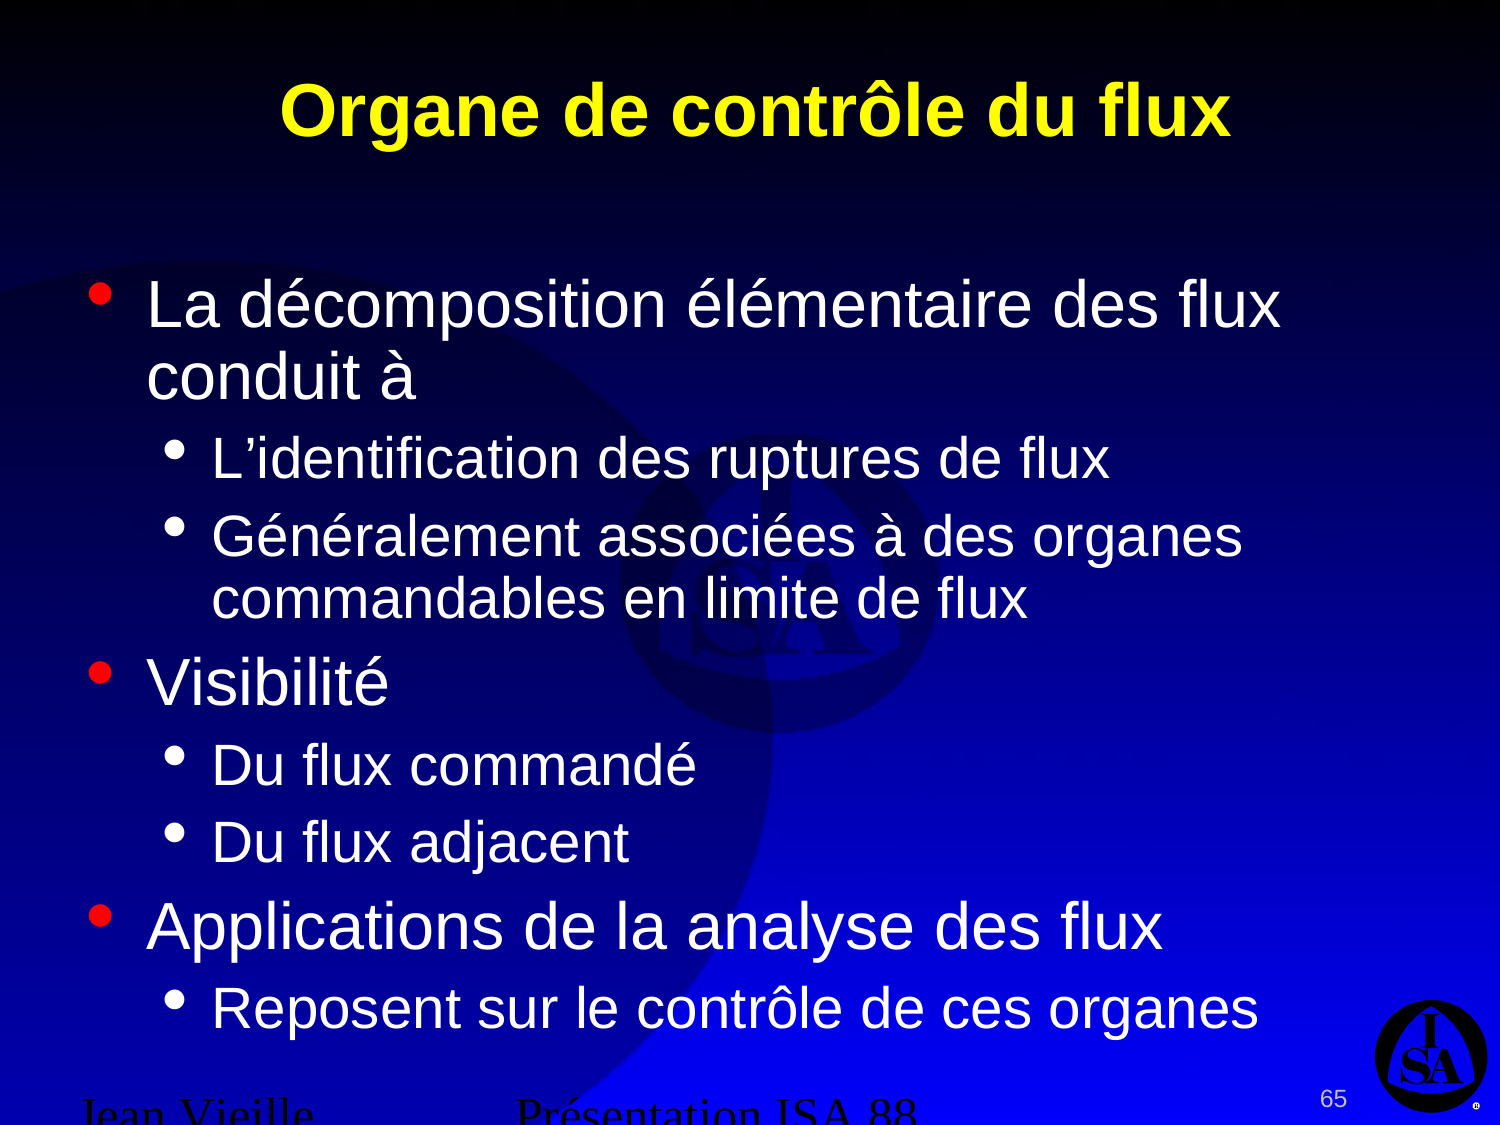

# Organe de contrôle du flux
La décomposition élémentaire des flux conduit à
L’identification des ruptures de flux
Généralement associées à des organes commandables en limite de flux
Visibilité
Du flux commandé
Du flux adjacent
Applications de la analyse des flux
Reposent sur le contrôle de ces organes